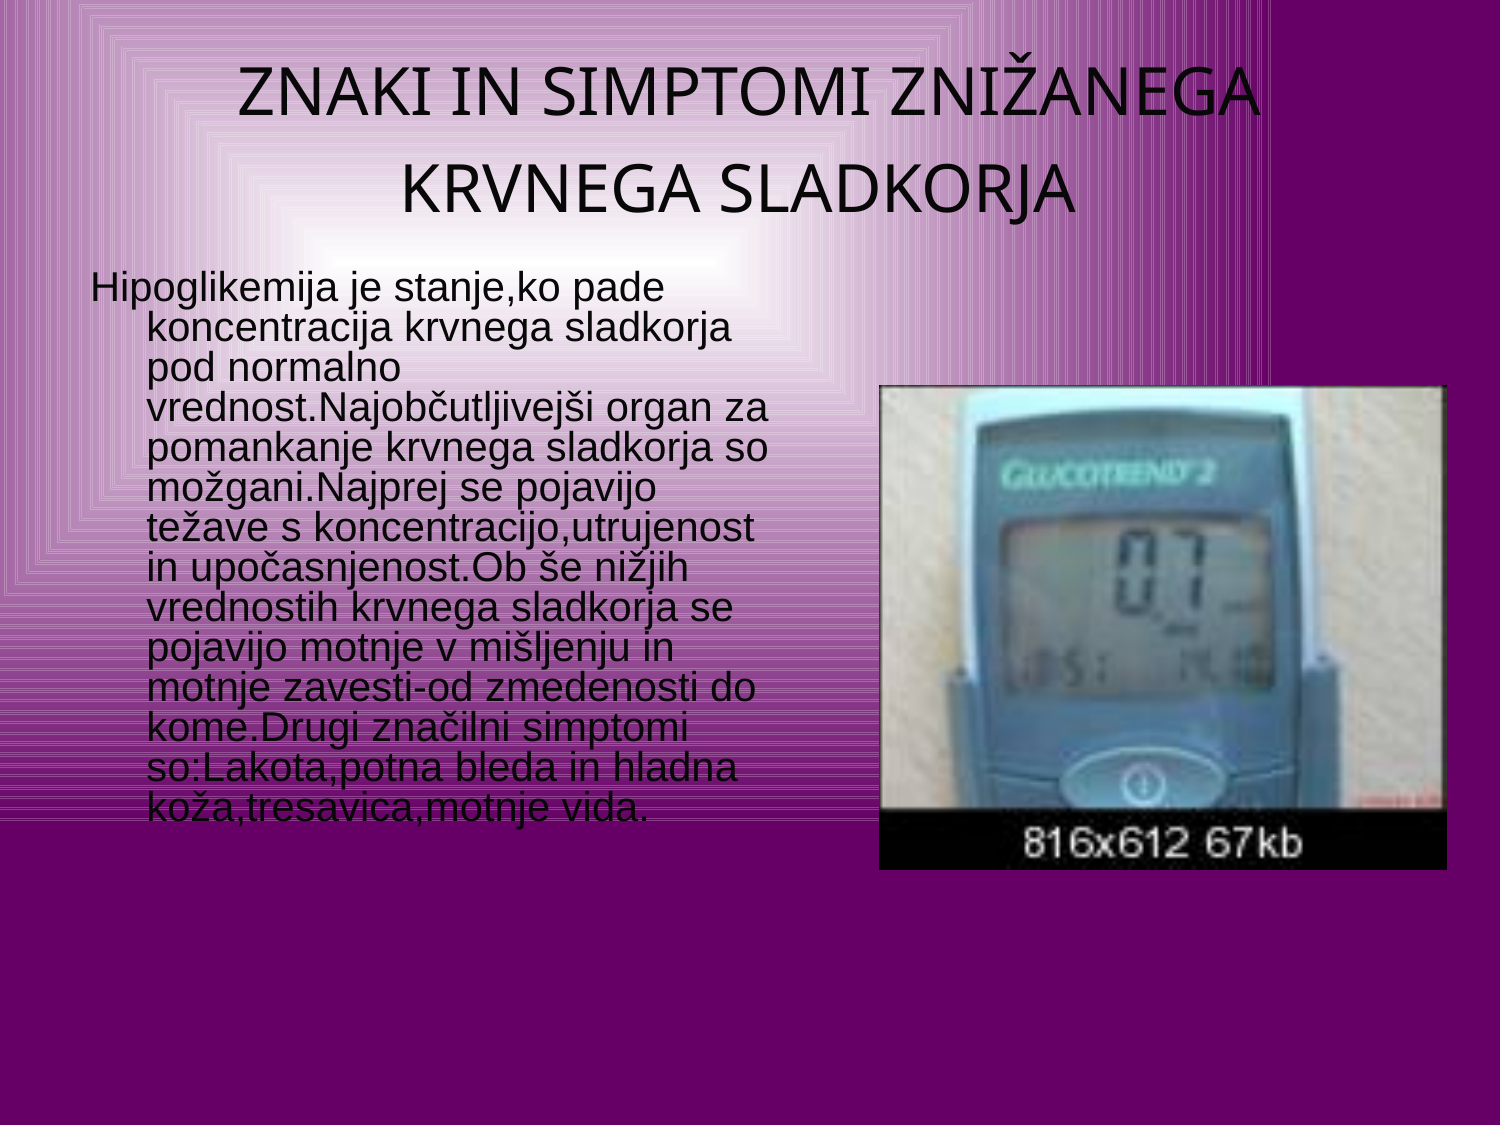

# ZNAKI IN SIMPTOMI ZNIŽANEGA KRVNEGA SLADKORJA
Hipoglikemija je stanje,ko pade koncentracija krvnega sladkorja pod normalno vrednost.Najobčutljivejši organ za pomankanje krvnega sladkorja so možgani.Najprej se pojavijo težave s koncentracijo,utrujenost in upočasnjenost.Ob še nižjih vrednostih krvnega sladkorja se pojavijo motnje v mišljenju in motnje zavesti-od zmedenosti do kome.Drugi značilni simptomi so:Lakota,potna bleda in hladna koža,tresavica,motnje vida.